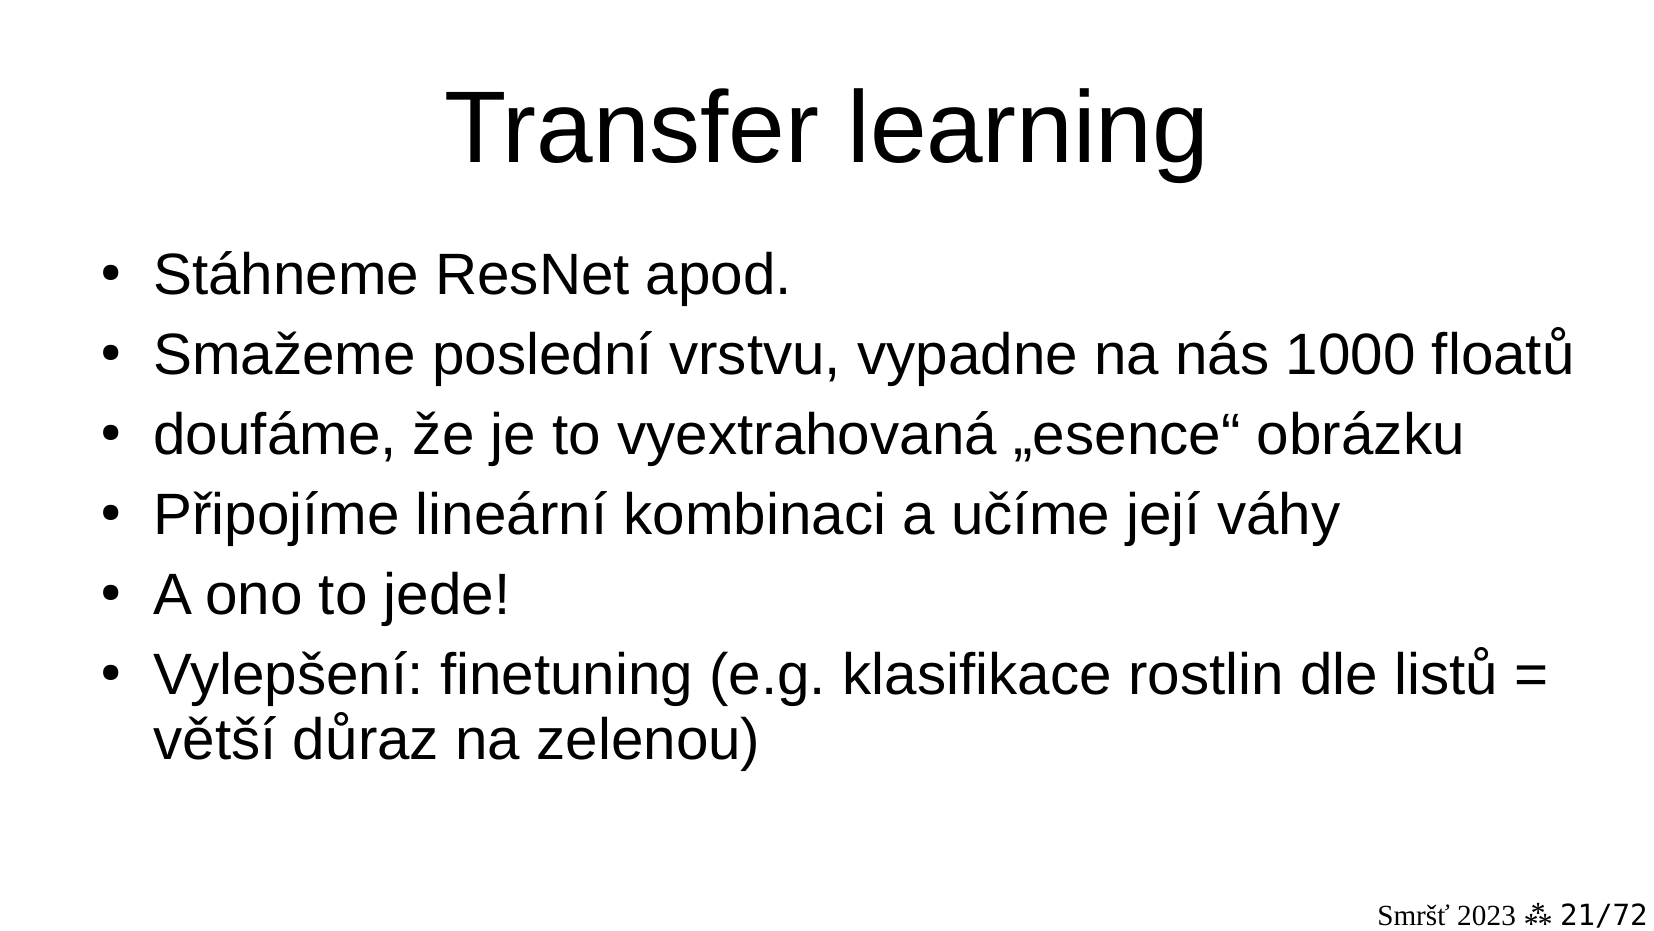

# Transfer learning
Stáhneme ResNet apod.
Smažeme poslední vrstvu, vypadne na nás 1000 floatů
doufáme, že je to vyextrahovaná „esence“ obrázku
Připojíme lineární kombinaci a učíme její váhy
A ono to jede!
Vylepšení: finetuning (e.g. klasifikace rostlin dle listů = větší důraz na zelenou)
21